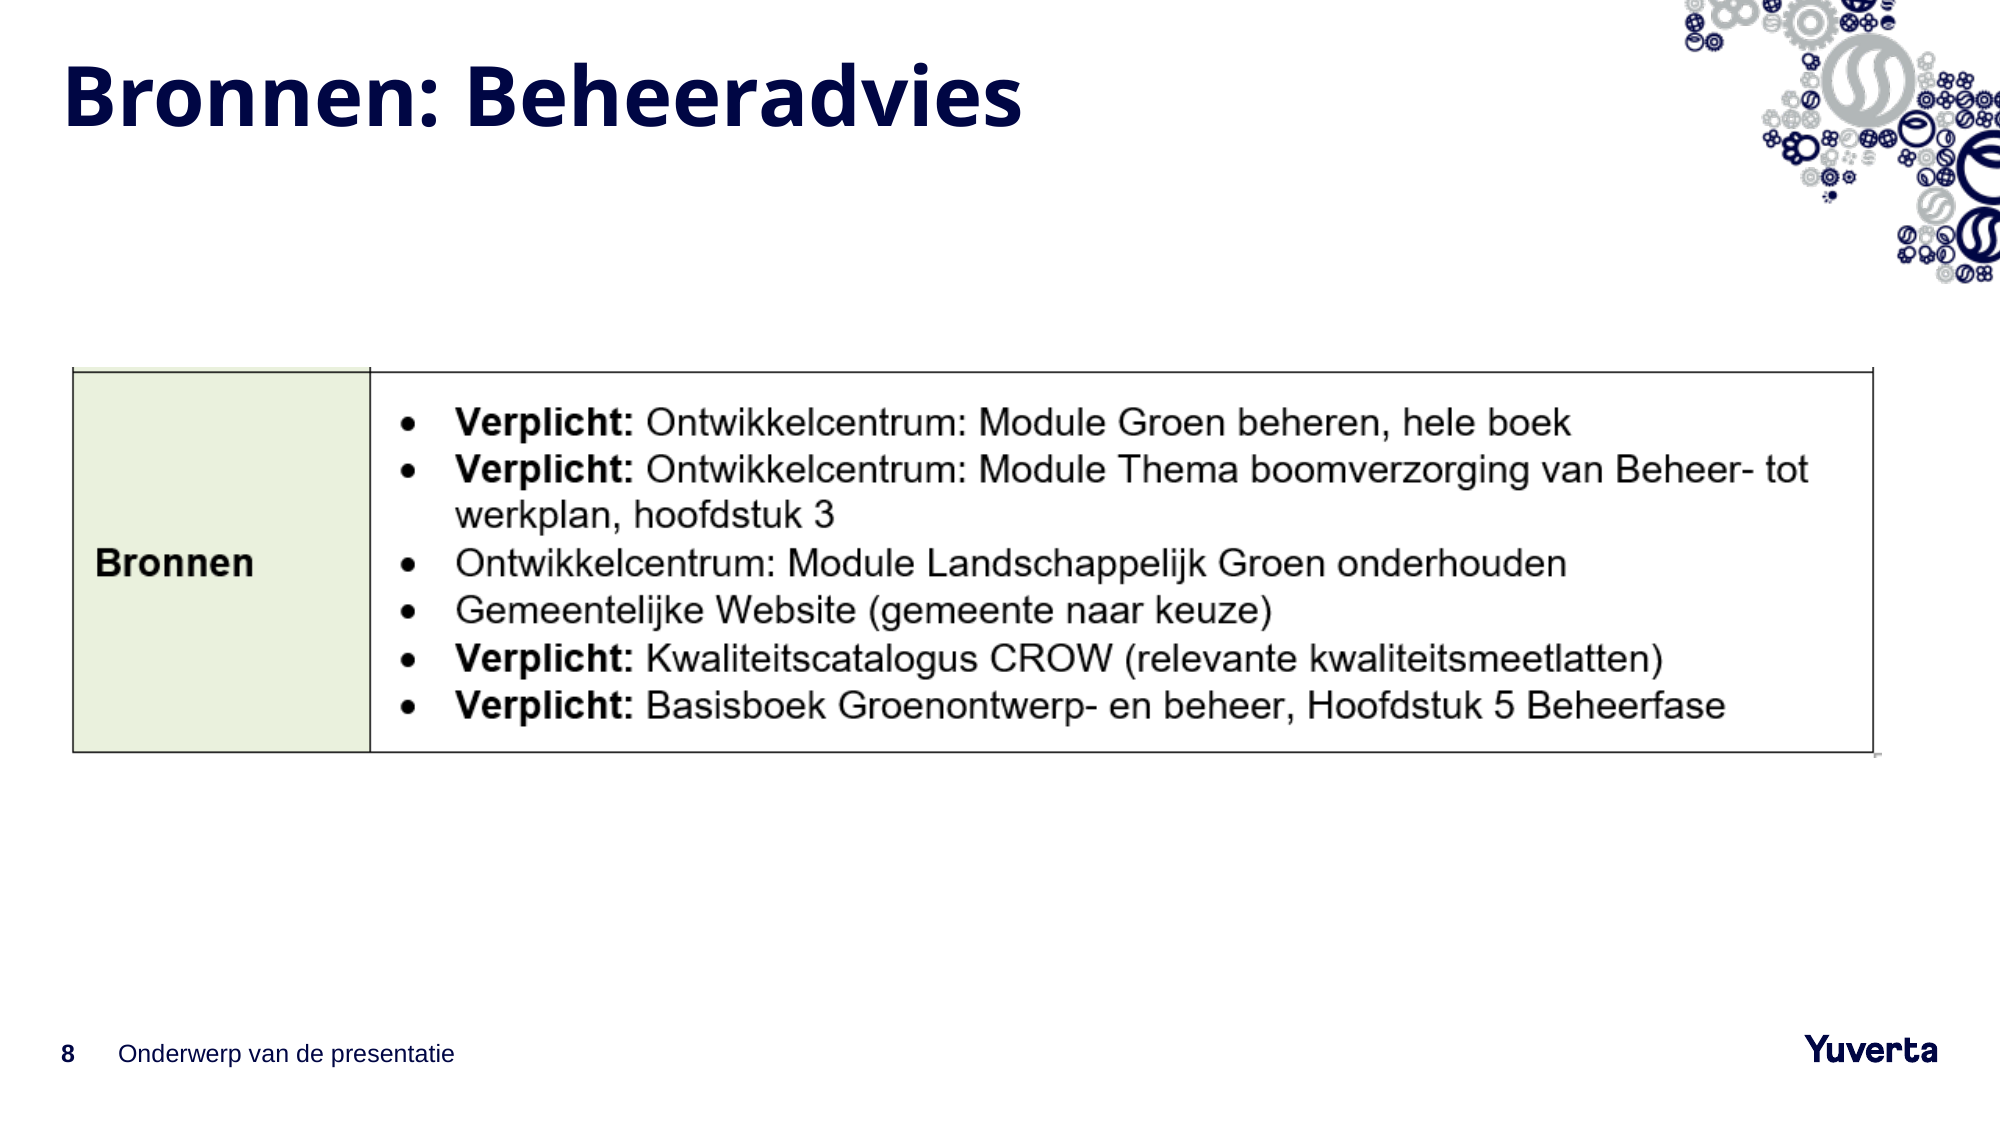

# Bronnen: Beheeradvies
Onderwerp van de presentatie